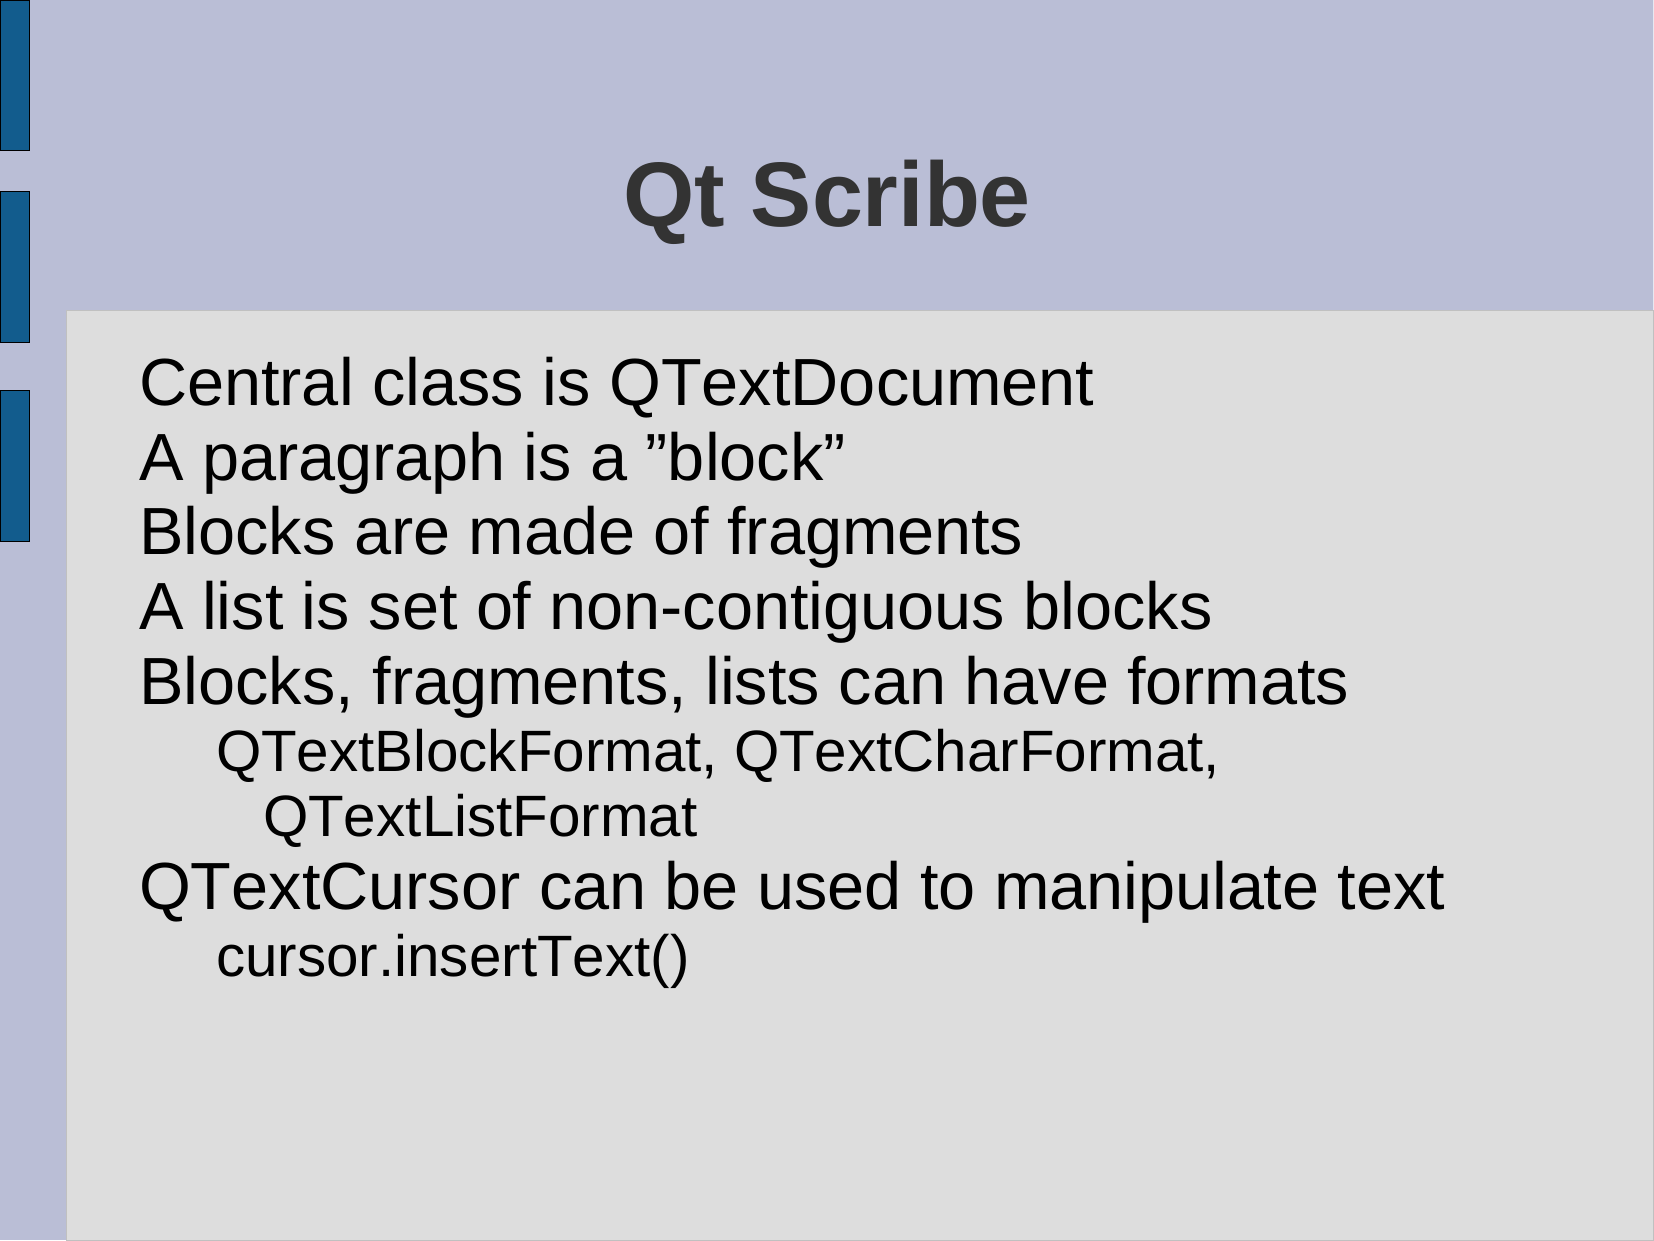

# Qt Scribe
Central class is QTextDocument
A paragraph is a ”block”
Blocks are made of fragments
A list is set of non-contiguous blocks
Blocks, fragments, lists can have formats
QTextBlockFormat, QTextCharFormat, QTextListFormat
QTextCursor can be used to manipulate text
cursor.insertText()